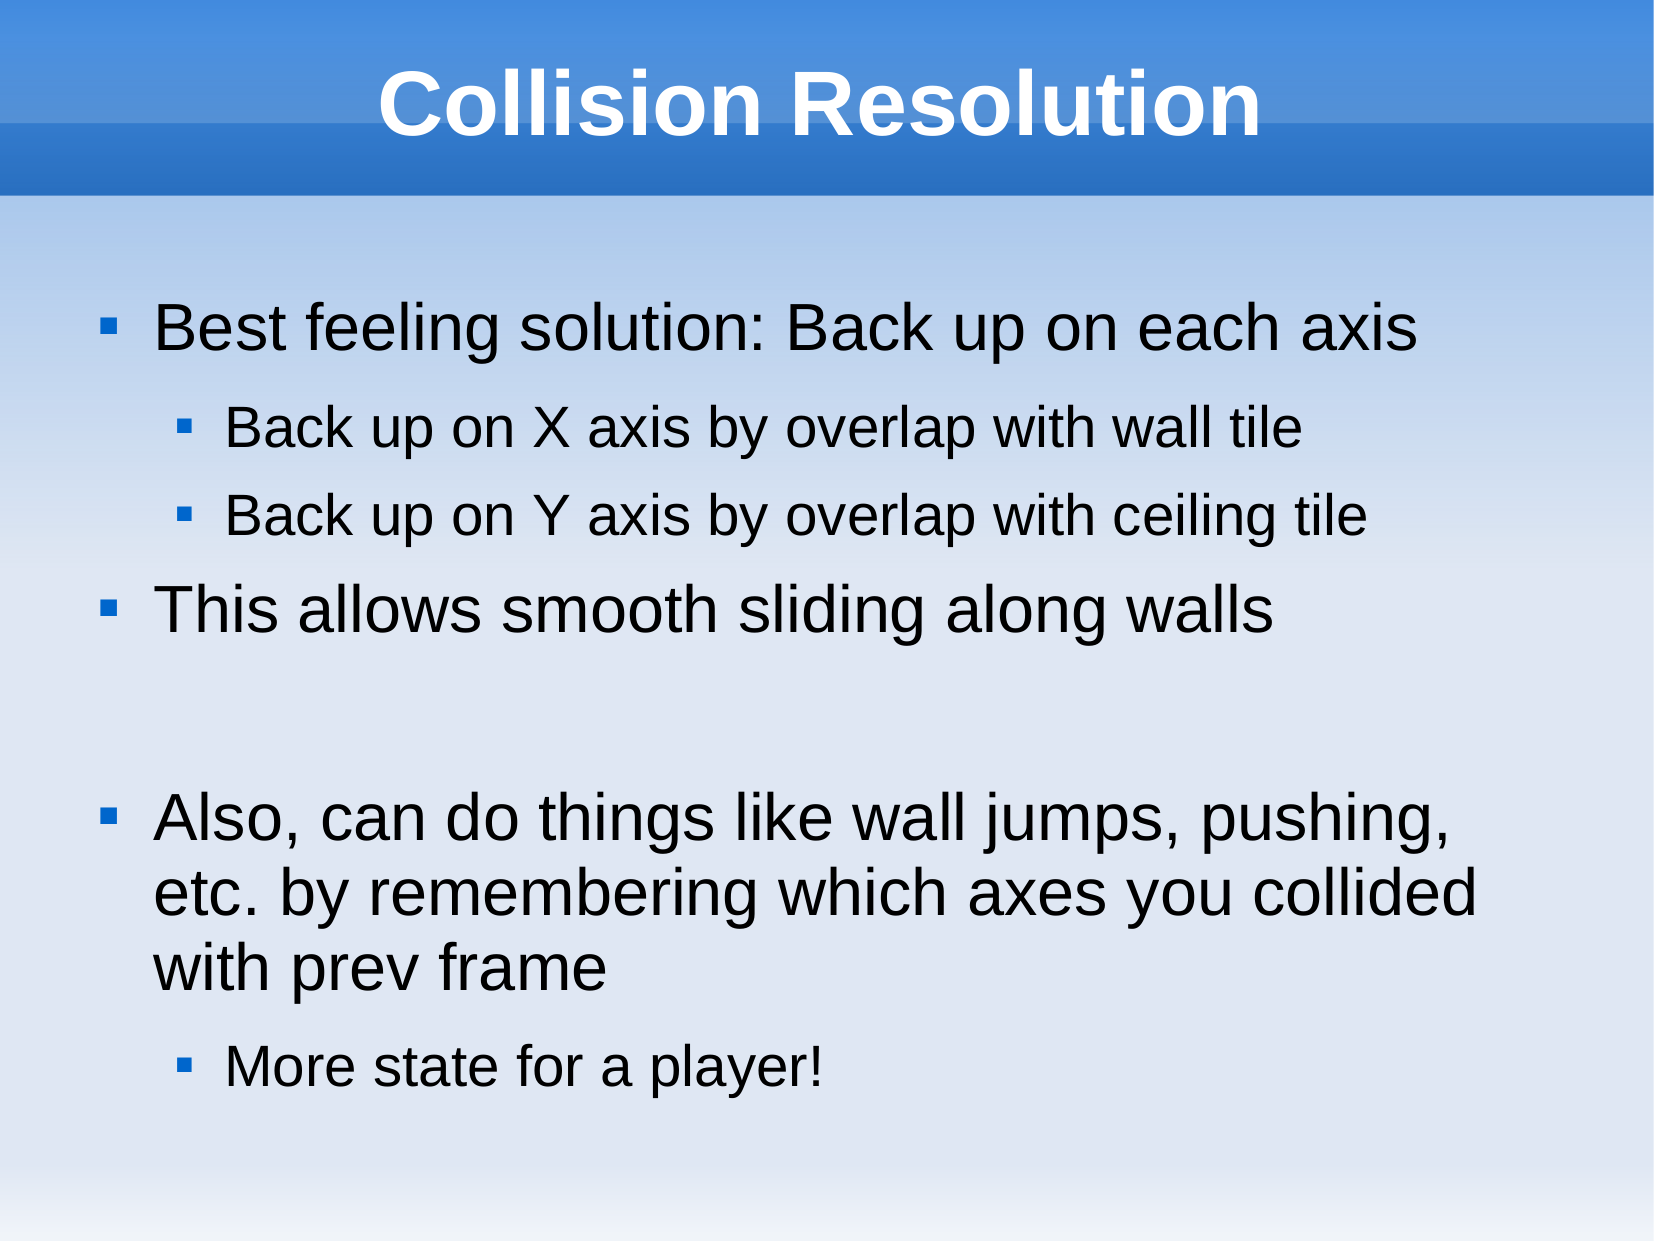

# Collision Resolution
Best feeling solution: Back up on each axis
Back up on X axis by overlap with wall tile
Back up on Y axis by overlap with ceiling tile
This allows smooth sliding along walls
Also, can do things like wall jumps, pushing, etc. by remembering which axes you collided with prev frame
More state for a player!